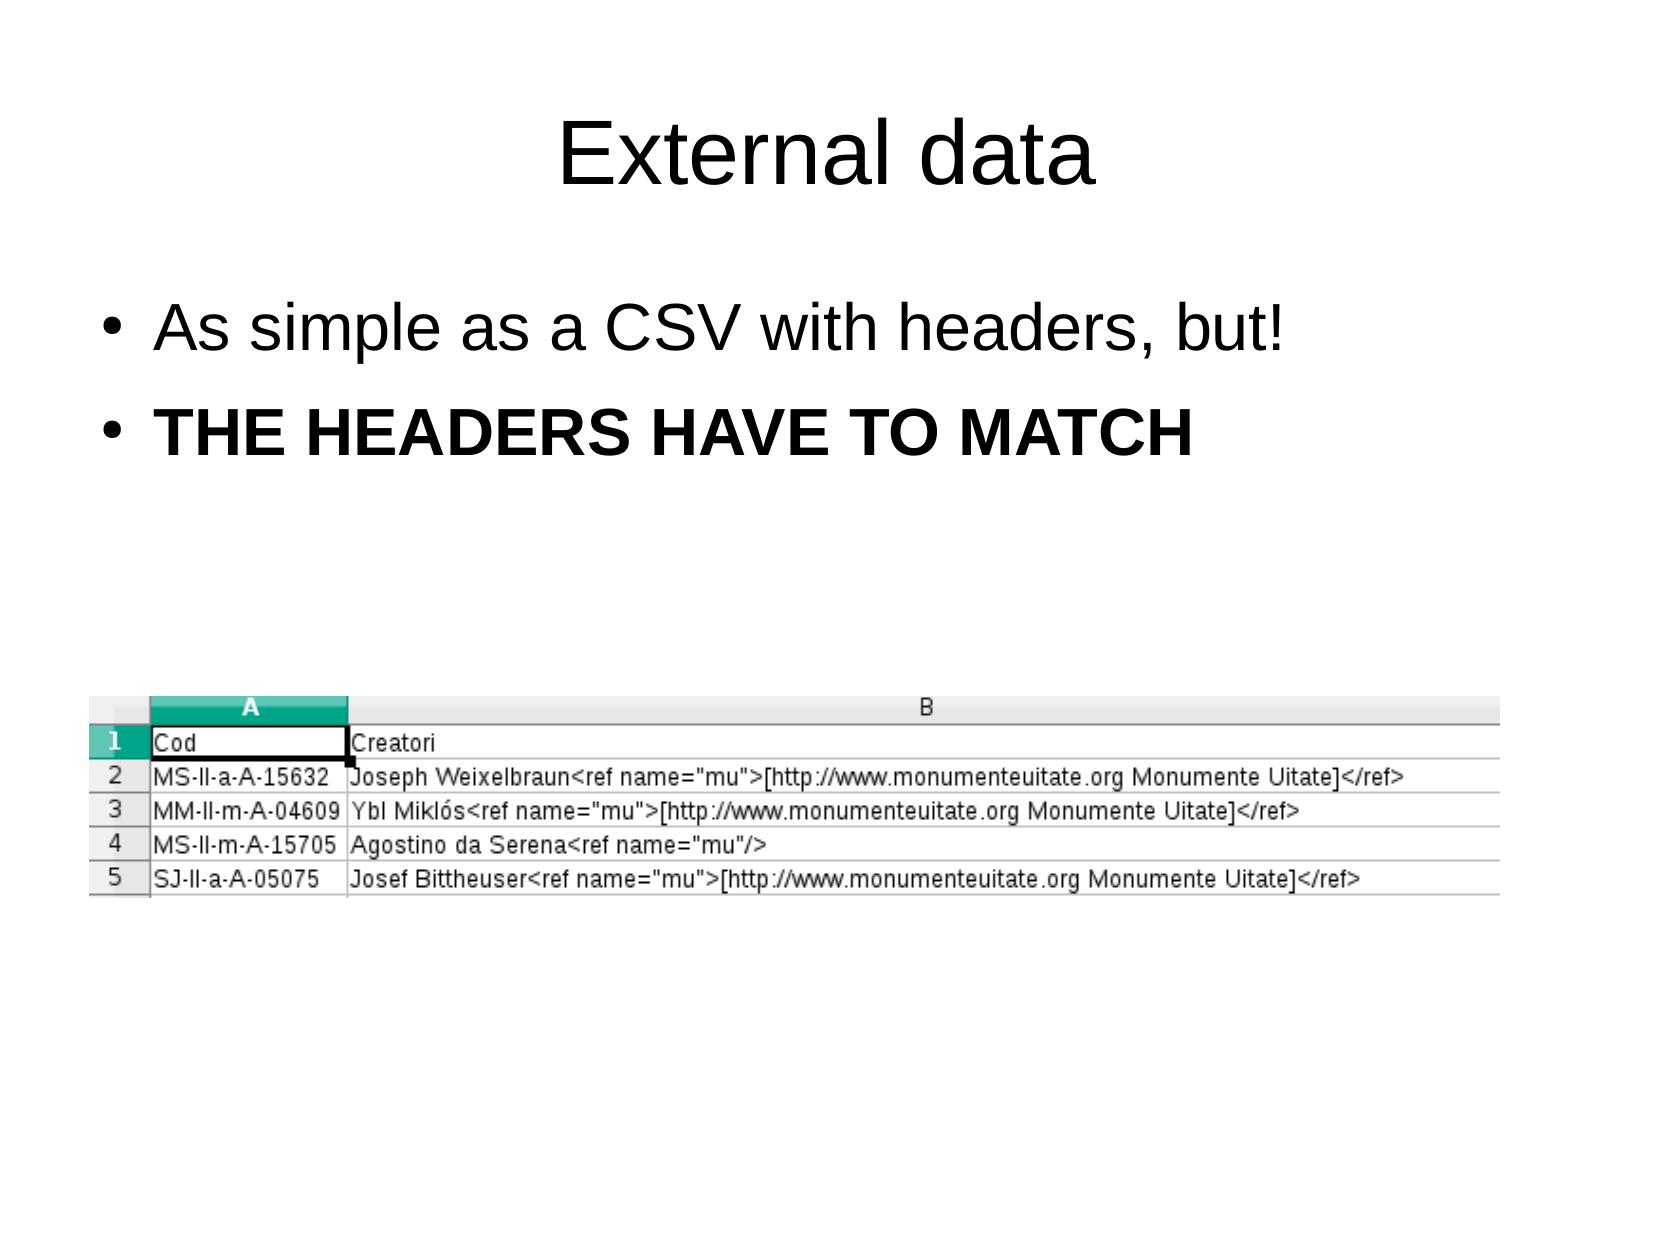

# External data
As simple as a CSV with headers, but!
THE HEADERS HAVE TO MATCH